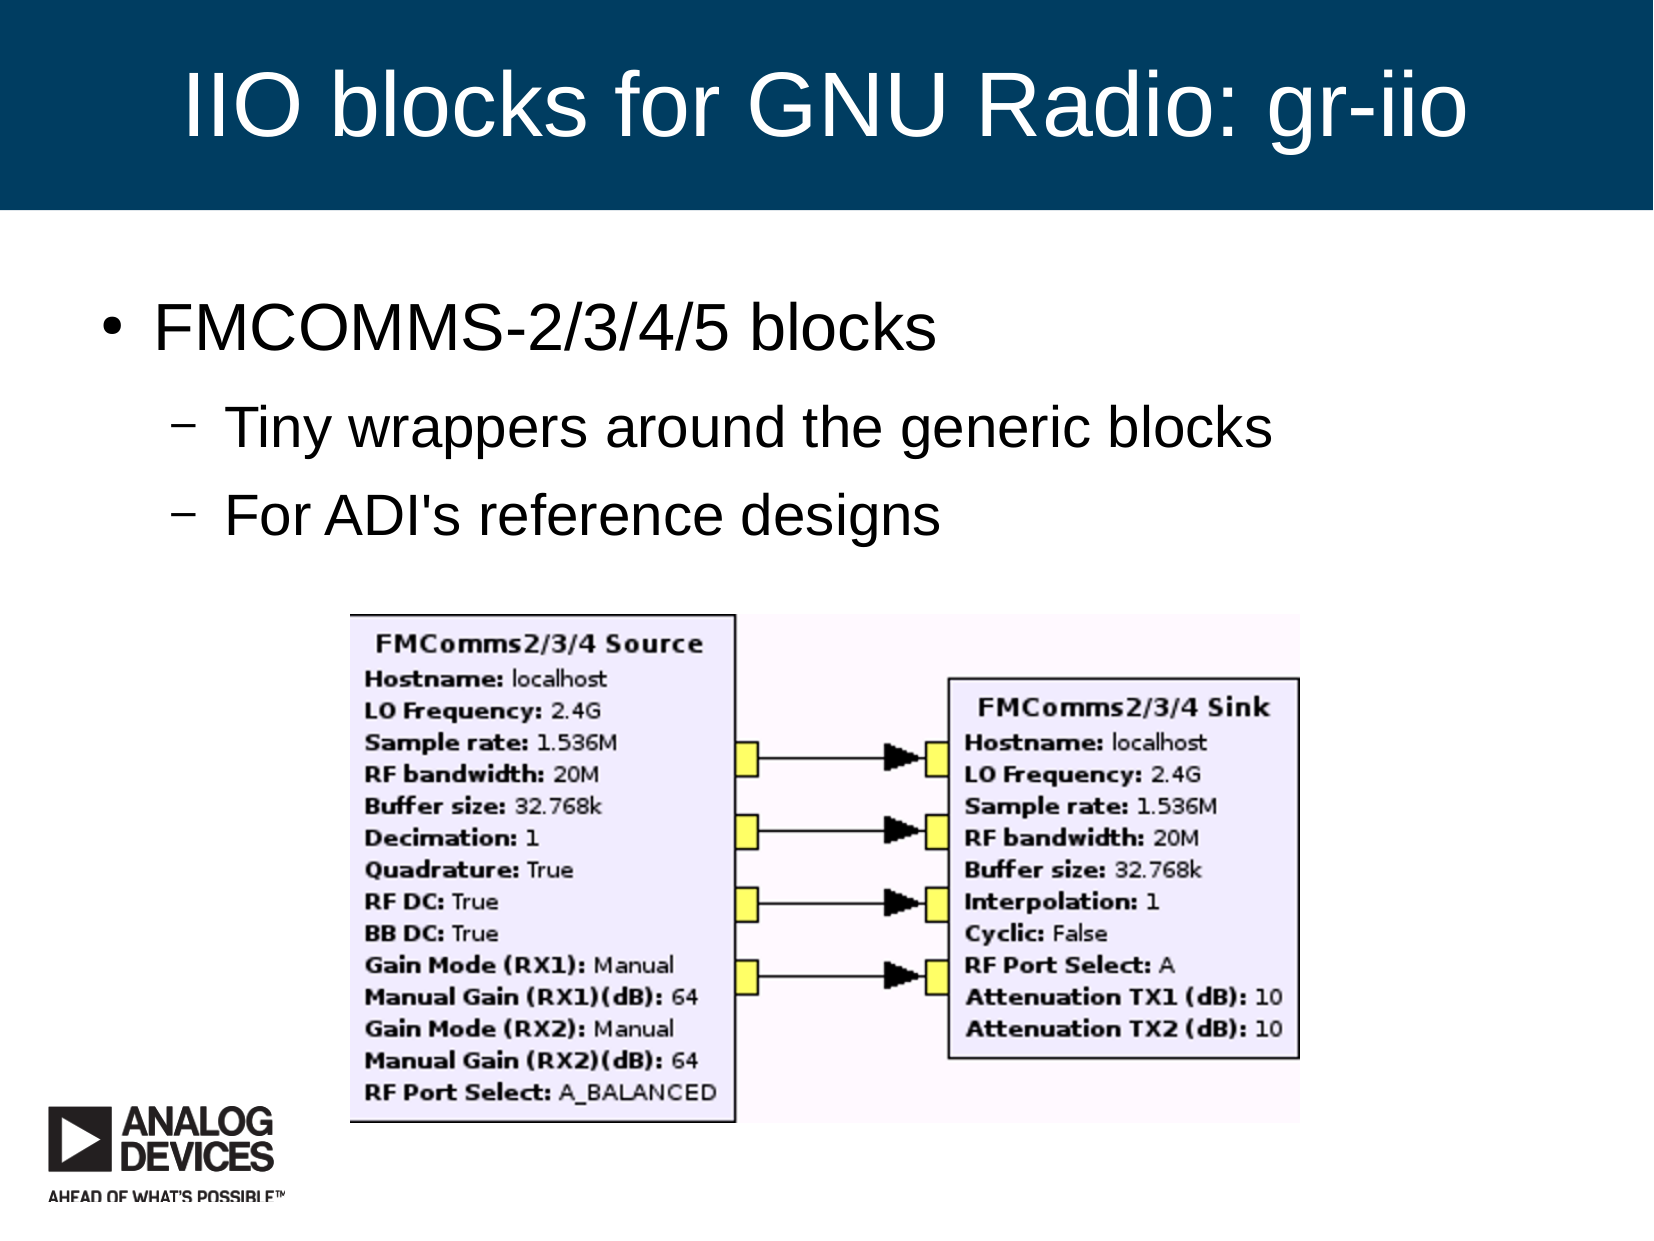

# IIO blocks for GNU Radio: gr-iio
FMCOMMS-2/3/4/5 blocks
Tiny wrappers around the generic blocks
For ADI's reference designs